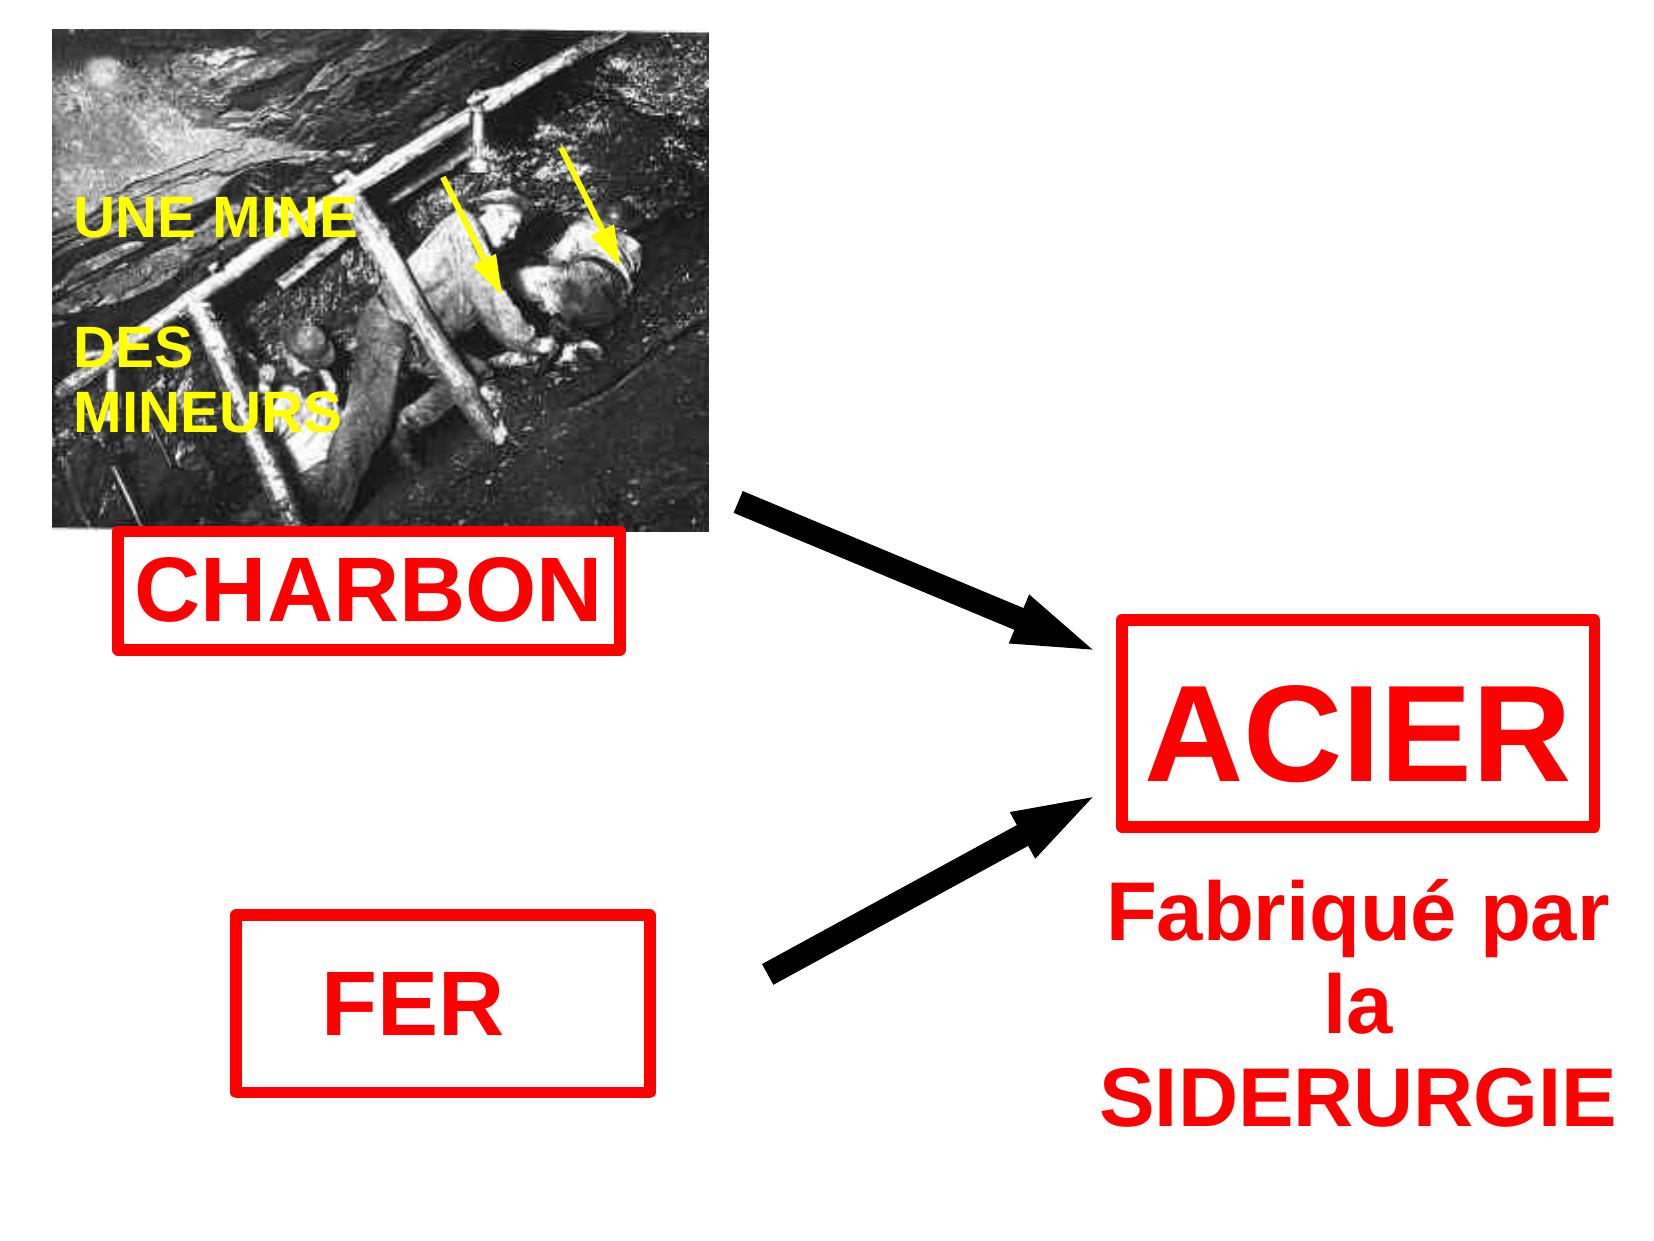

UNE MINE
DES MINEURS
CHARBON
ACIER
Fabriqué par la SIDERURGIE
FER